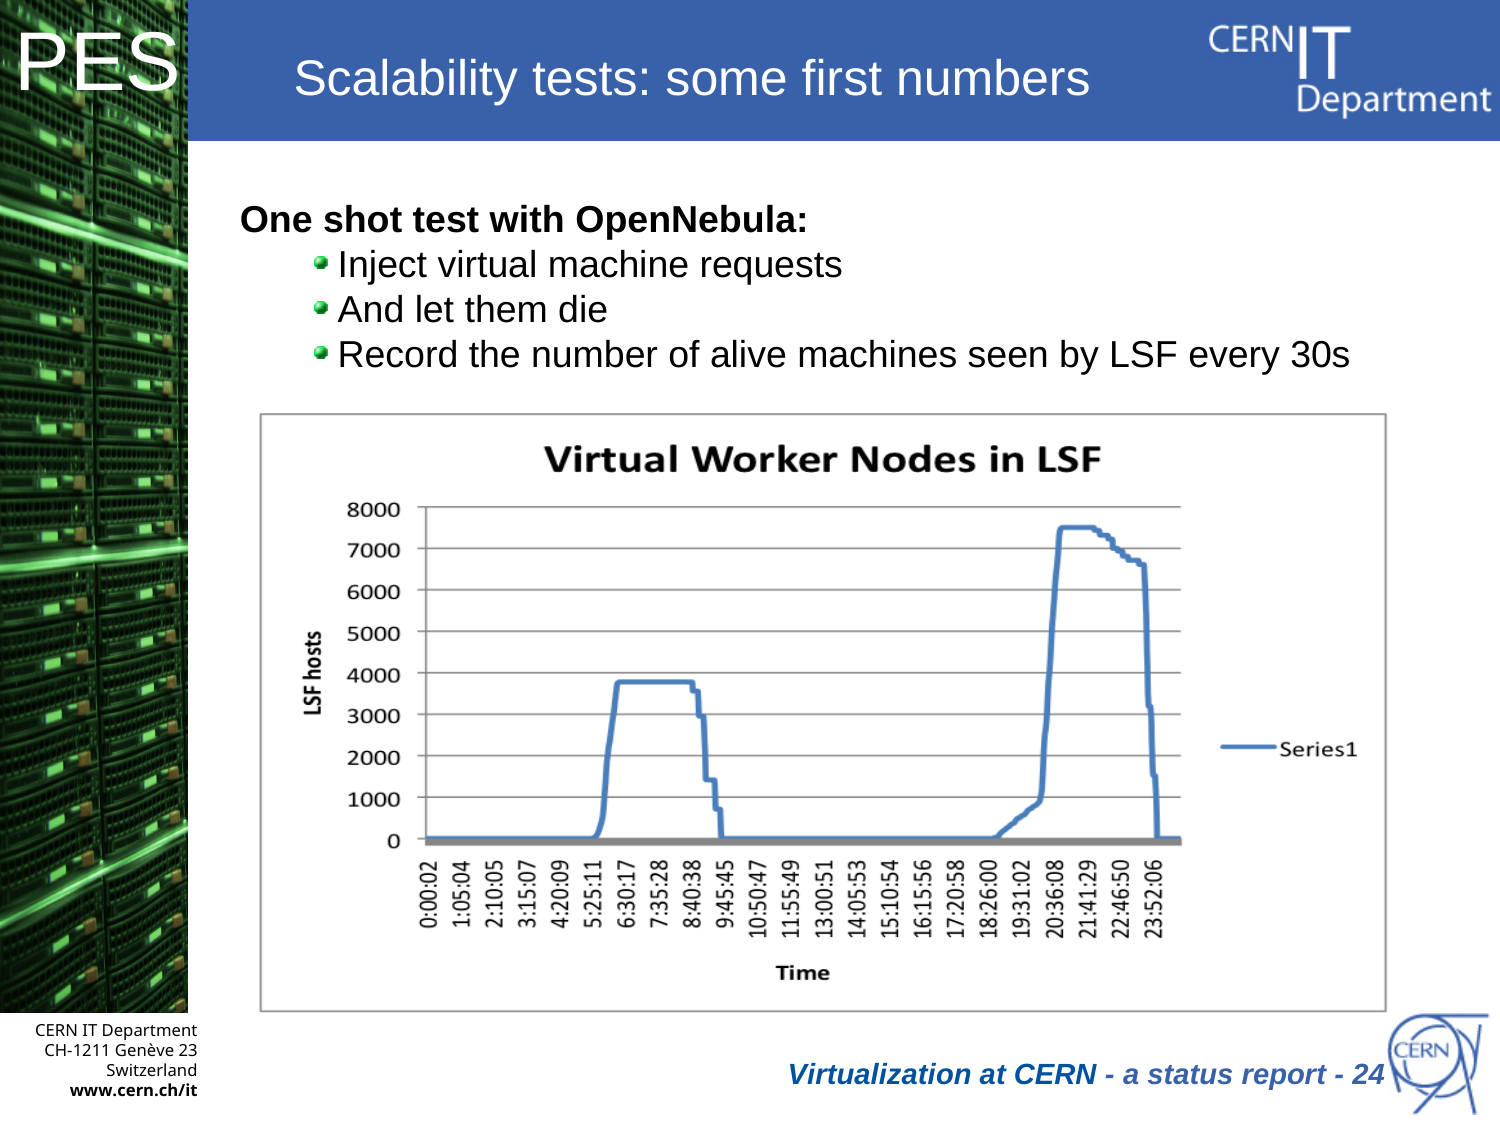

Scalability tests: some first numbers
One shot test with OpenNebula:
 Inject virtual machine requests
 And let them die
 Record the number of alive machines seen by LSF every 30s
Batch virtualization project at CERN